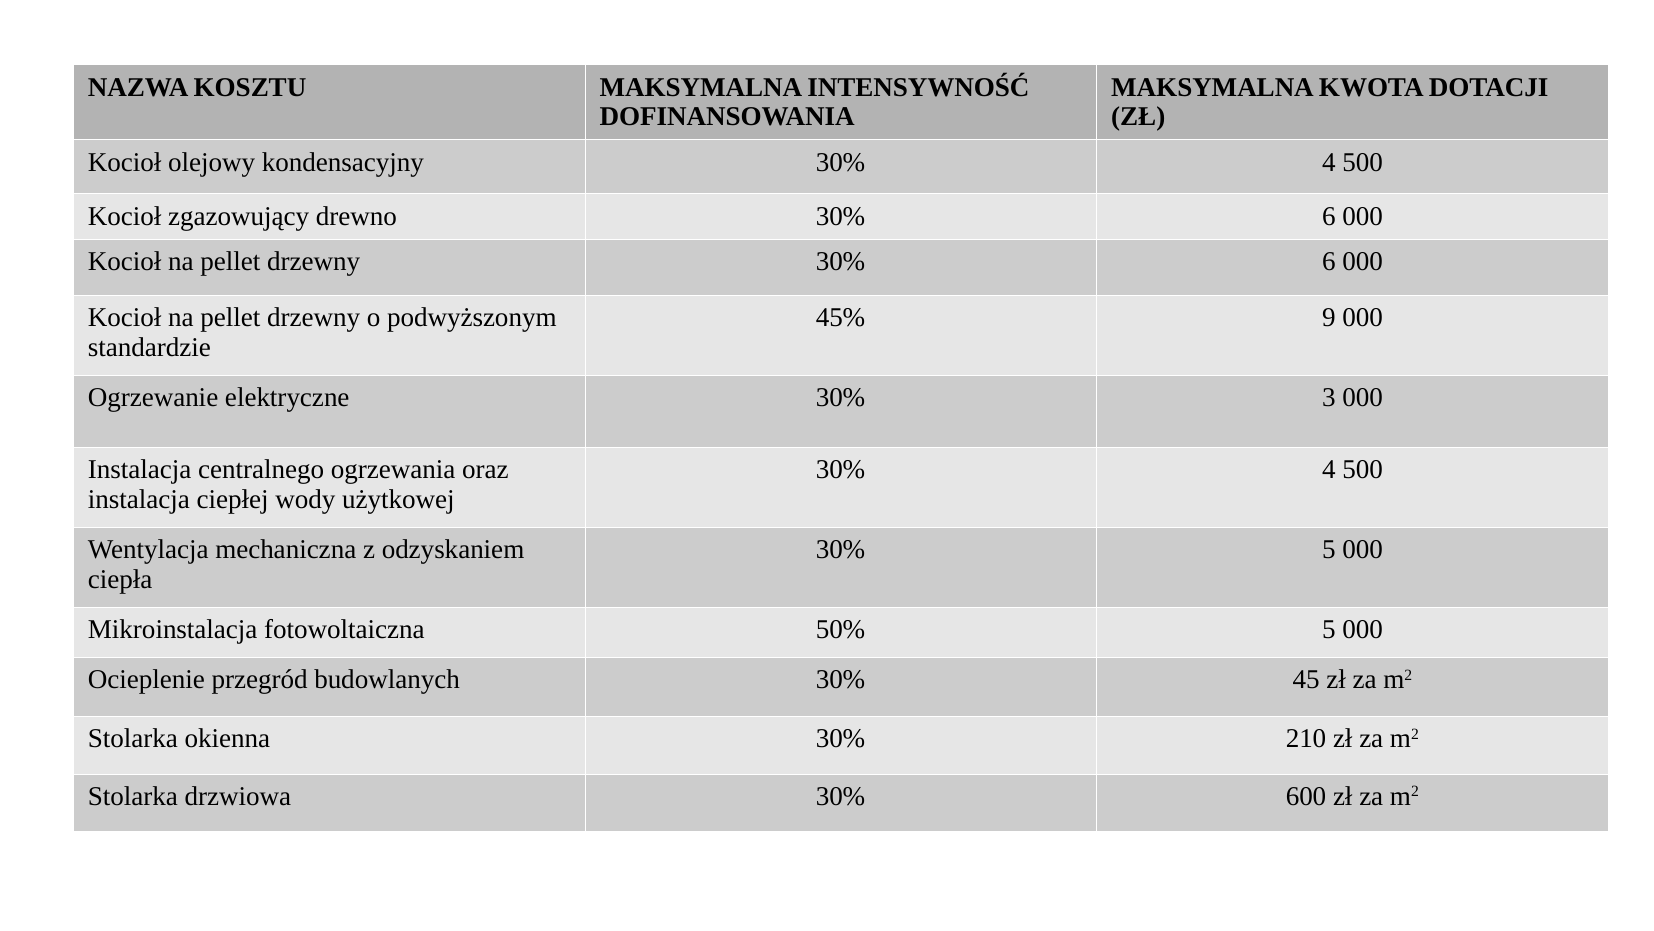

| NAZWA KOSZTU | MAKSYMALNA INTENSYWNOŚĆ DOFINANSOWANIA | MAKSYMALNA KWOTA DOTACJI (ZŁ) |
| --- | --- | --- |
| Kocioł olejowy kondensacyjny | 30% | 4 500 |
| Kocioł zgazowujący drewno | 30% | 6 000 |
| Kocioł na pellet drzewny | 30% | 6 000 |
| Kocioł na pellet drzewny o podwyższonym standardzie | 45% | 9 000 |
| Ogrzewanie elektryczne | 30% | 3 000 |
| Instalacja centralnego ogrzewania oraz instalacja ciepłej wody użytkowej | 30% | 4 500 |
| Wentylacja mechaniczna z odzyskaniem ciepła | 30% | 5 000 |
| Mikroinstalacja fotowoltaiczna | 50% | 5 000 |
| Ocieplenie przegród budowlanych | 30% | 45 zł za m2 |
| Stolarka okienna | 30% | 210 zł za m2 |
| Stolarka drzwiowa | 30% | 600 zł za m2 |